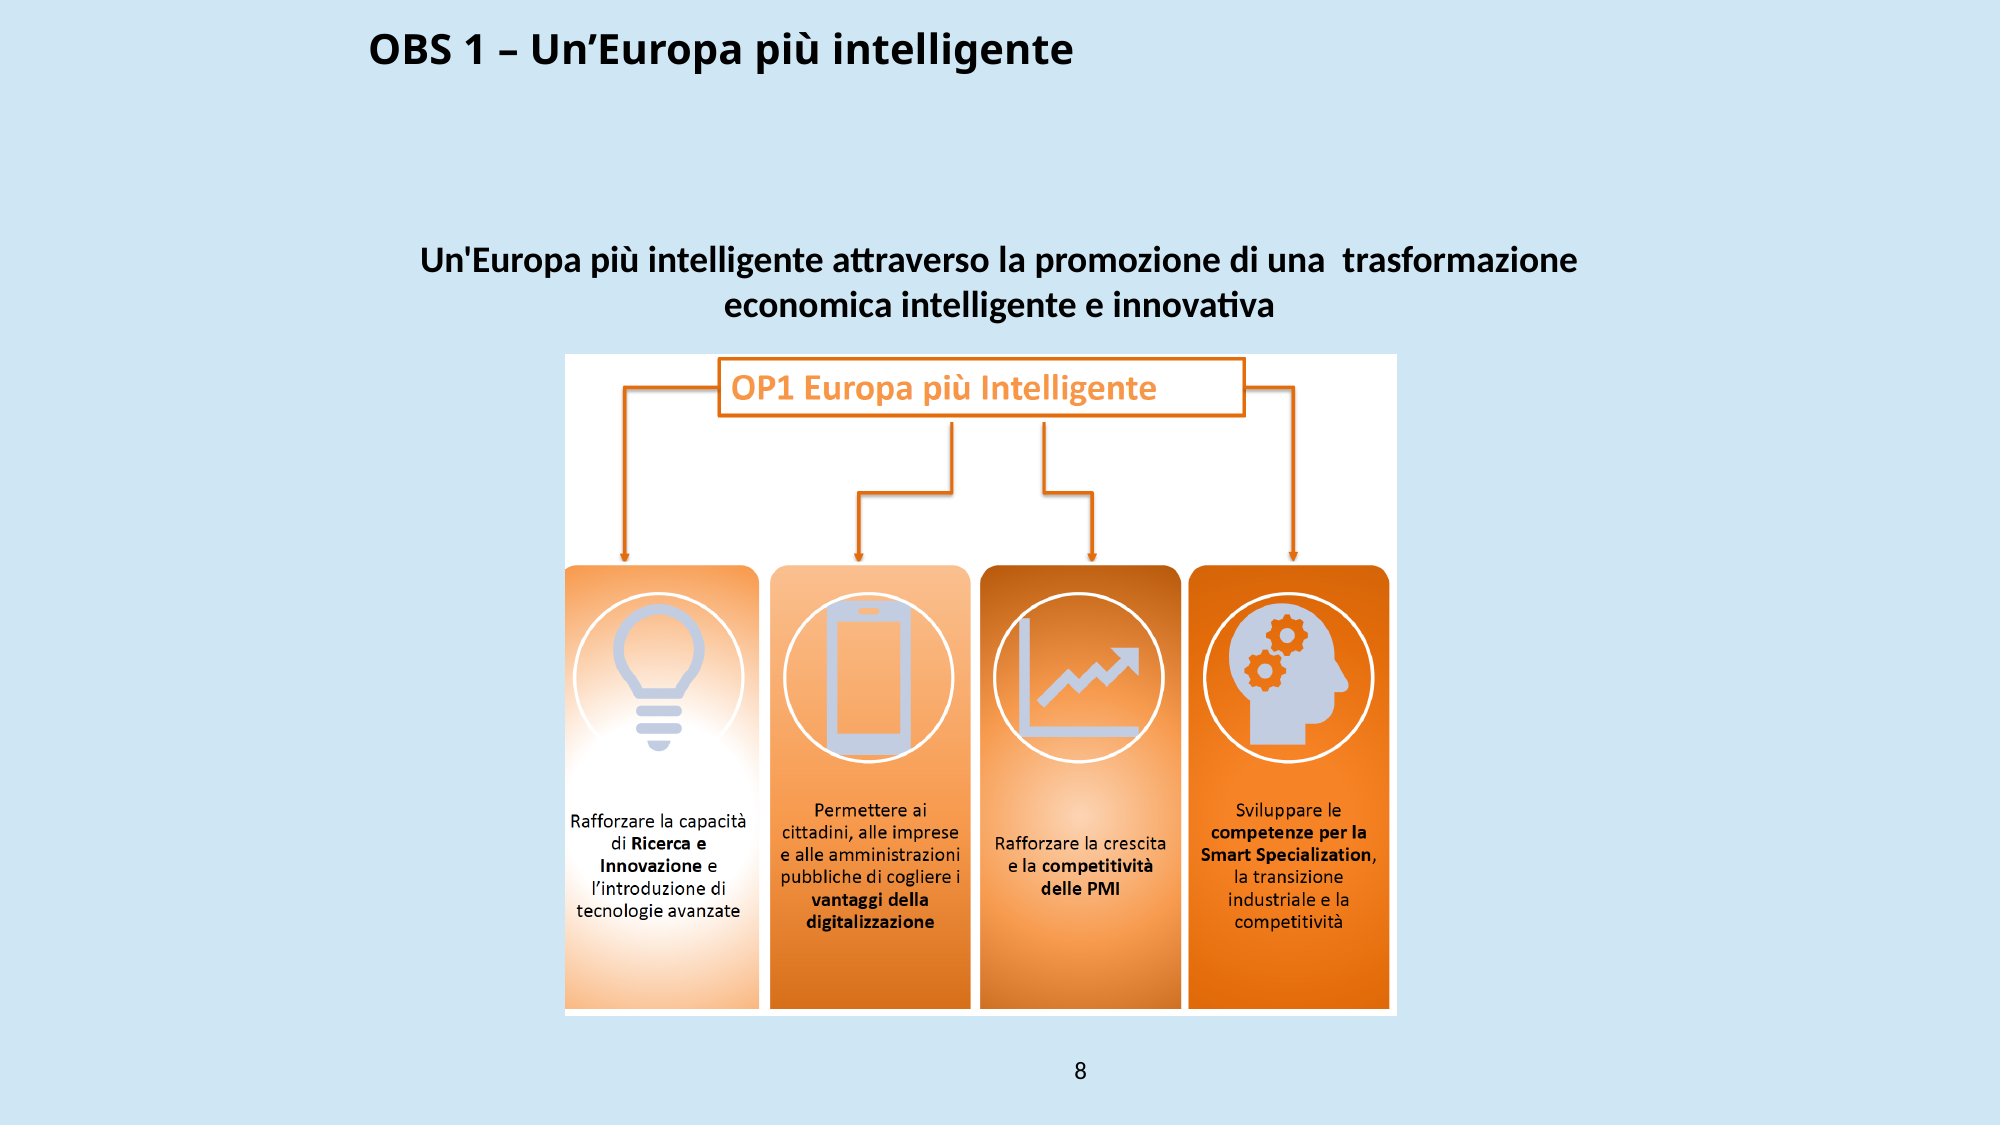

OBS 1 – Un’Europa più intelligente
Un'Europa più intelligente attraverso la promozione di una trasformazione economica intelligente e innovativa